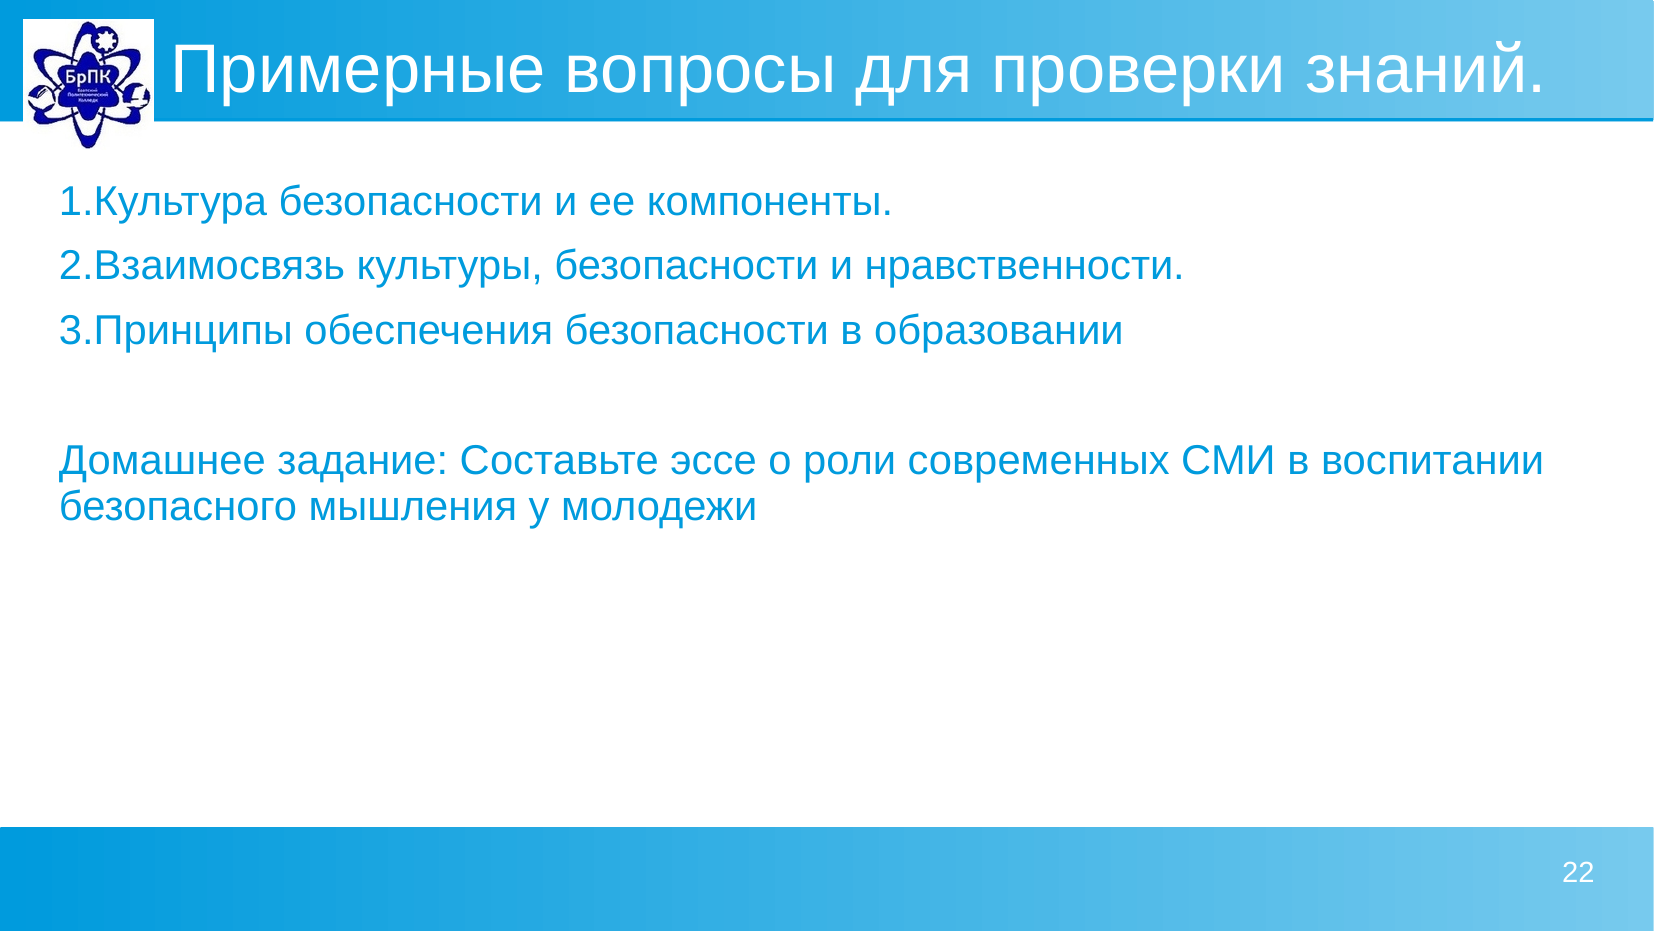

# Примерные вопросы для проверки знаний.
1.Культура безопасности и ее компоненты.
2.Взаимосвязь культуры, безопасности и нравственности.
3.Принципы обеспечения безопасности в образовании
Домашнее задание: Составьте эссе о роли современных СМИ в воспитании безопасного мышления у молодежи
22